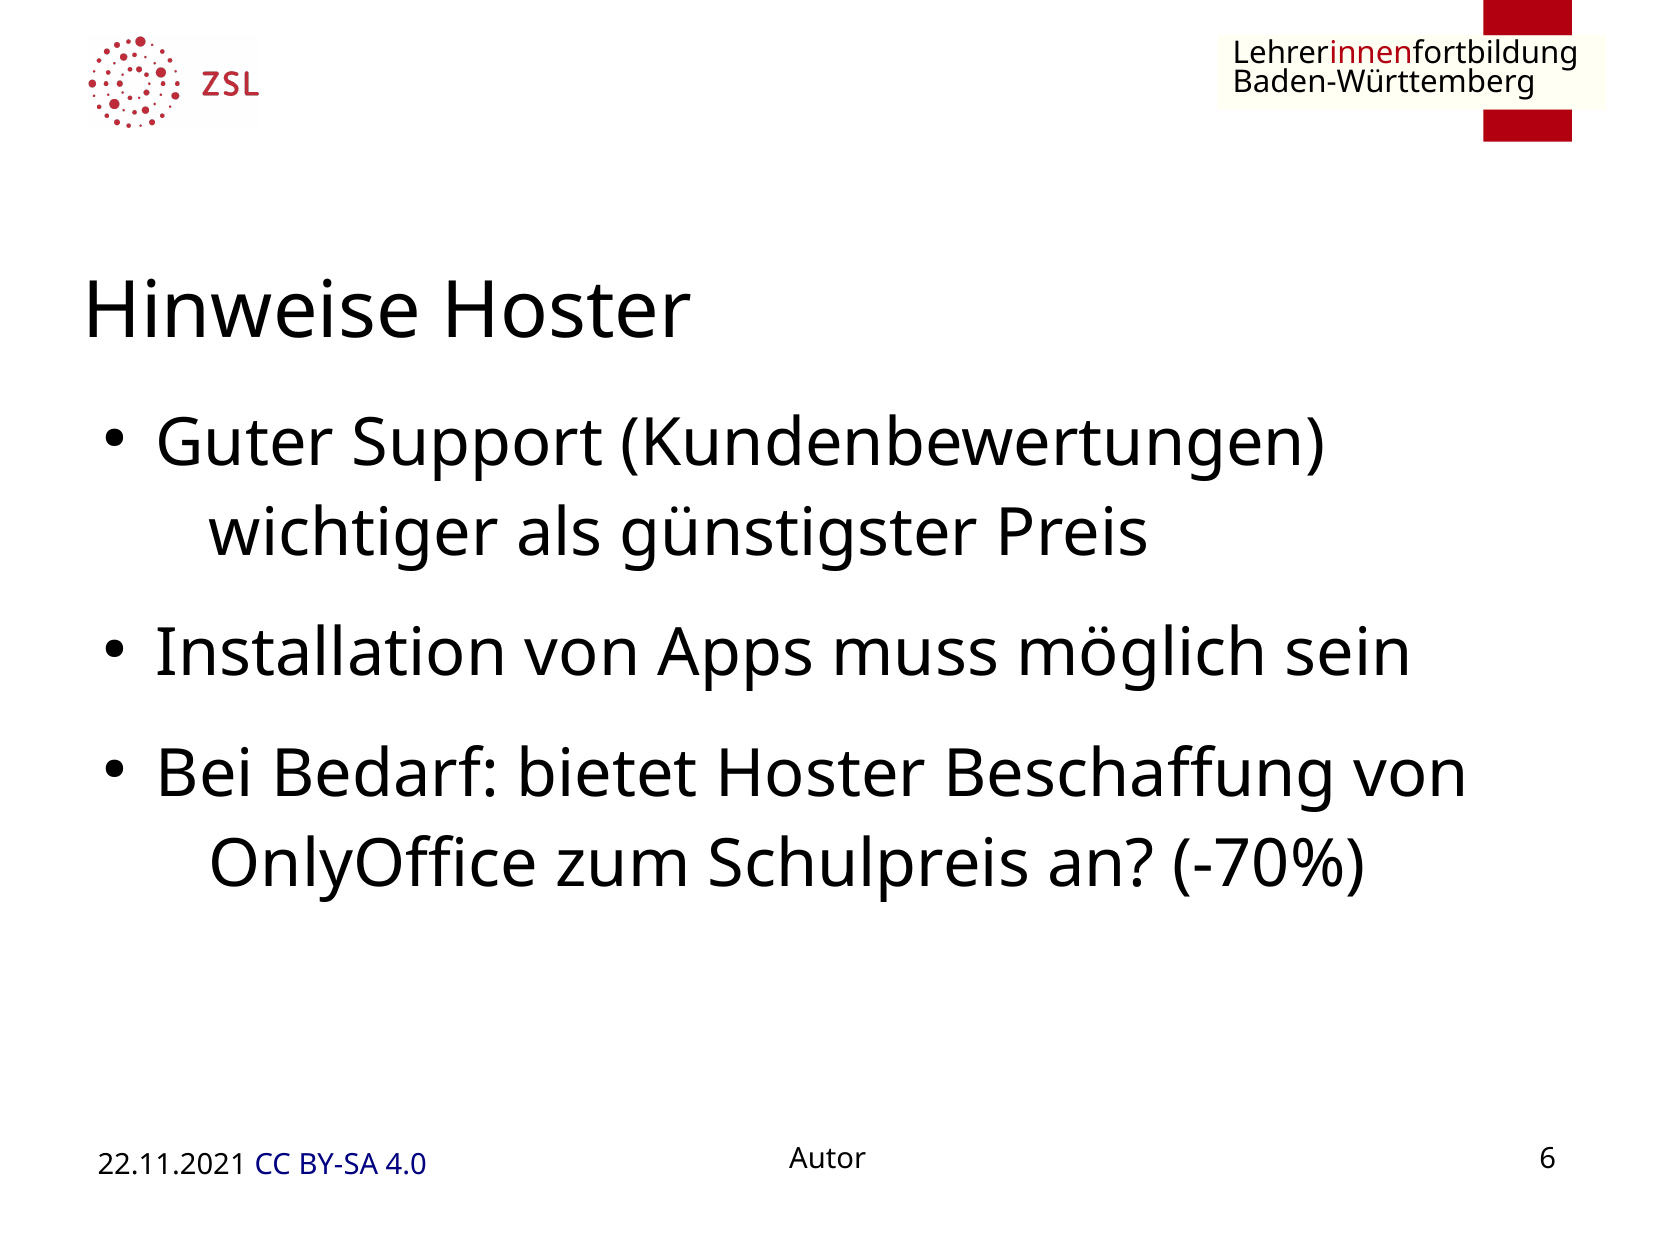

# Hinweise Hoster
Guter Support (Kundenbewertungen) wichtiger als günstigster Preis
Installation von Apps muss möglich sein
Bei Bedarf: bietet Hoster Beschaffung von OnlyOffice zum Schulpreis an? (-70%)